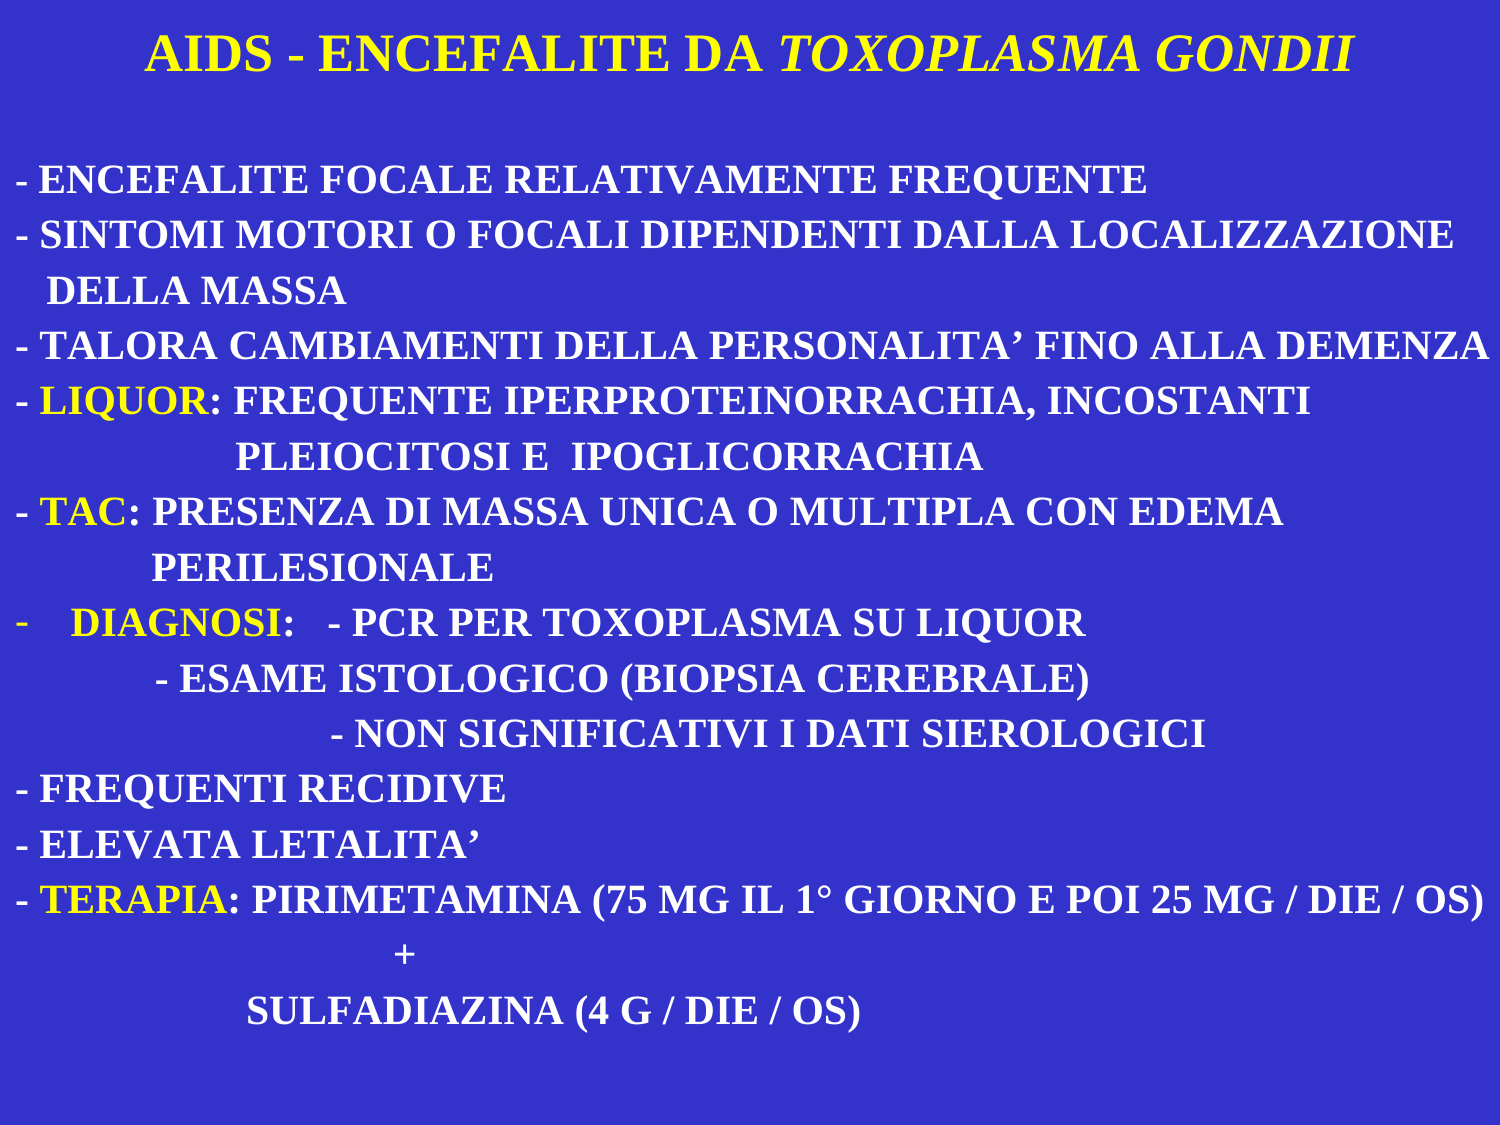

AIDS - ENCEFALITE DA TOXOPLASMA GONDII
- ENCEFALITE FOCALE RELATIVAMENTE FREQUENTE
- SINTOMI MOTORI O FOCALI DIPENDENTI DALLA LOCALIZZAZIONE
 DELLA MASSA
- TALORA CAMBIAMENTI DELLA PERSONALITA’ FINO ALLA DEMENZA
- LIQUOR: FREQUENTE IPERPROTEINORRACHIA, INCOSTANTI
 PLEIOCITOSI E IPOGLICORRACHIA
- TAC: PRESENZA DI MASSA UNICA O MULTIPLA CON EDEMA
 PERILESIONALE
DIAGNOSI: - PCR PER TOXOPLASMA SU LIQUOR
			 - ESAME ISTOLOGICO (BIOPSIA CEREBRALE)
 - NON SIGNIFICATIVI I DATI SIEROLOGICI
- FREQUENTI RECIDIVE
- ELEVATA LETALITA’
- TERAPIA: PIRIMETAMINA (75 MG IL 1° GIORNO E POI 25 MG / DIE / OS)
 +
 SULFADIAZINA (4 G / DIE / OS)